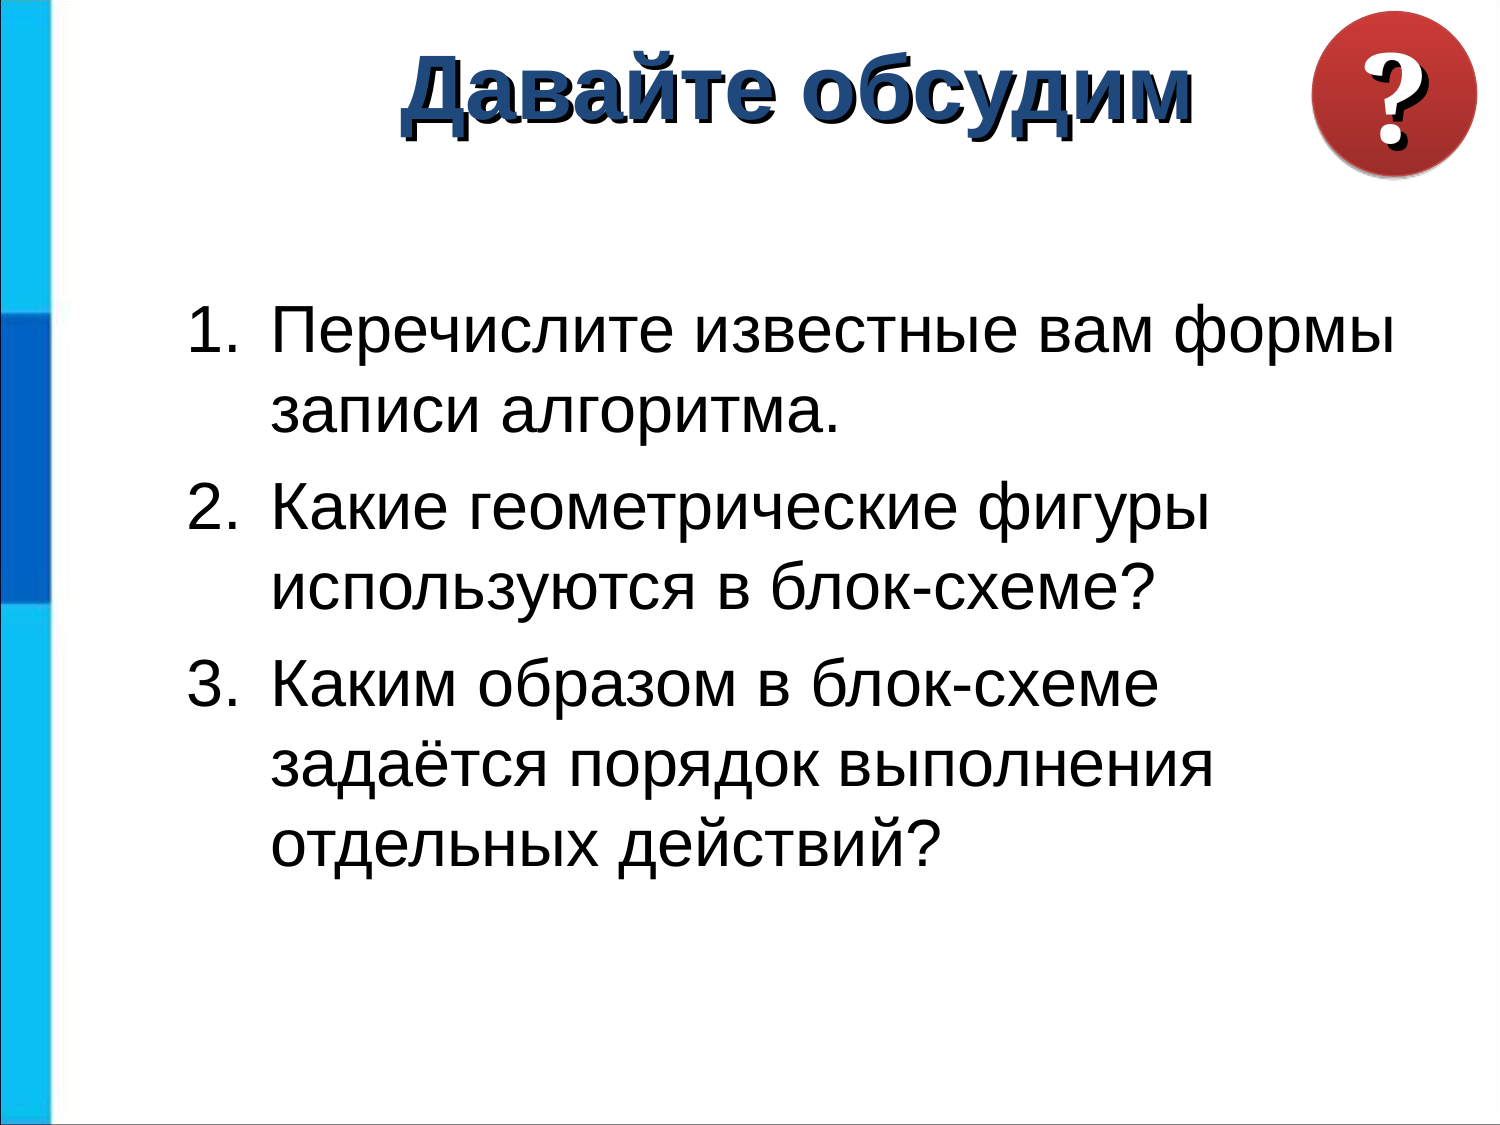

?
Давайте обсудим
# Перечислите известные вам формы записи алгоритма.
Какие геометрические фигуры используются в блок-схеме?
Каким образом в блок-схеме задаётся порядок выполнения отдельных действий?